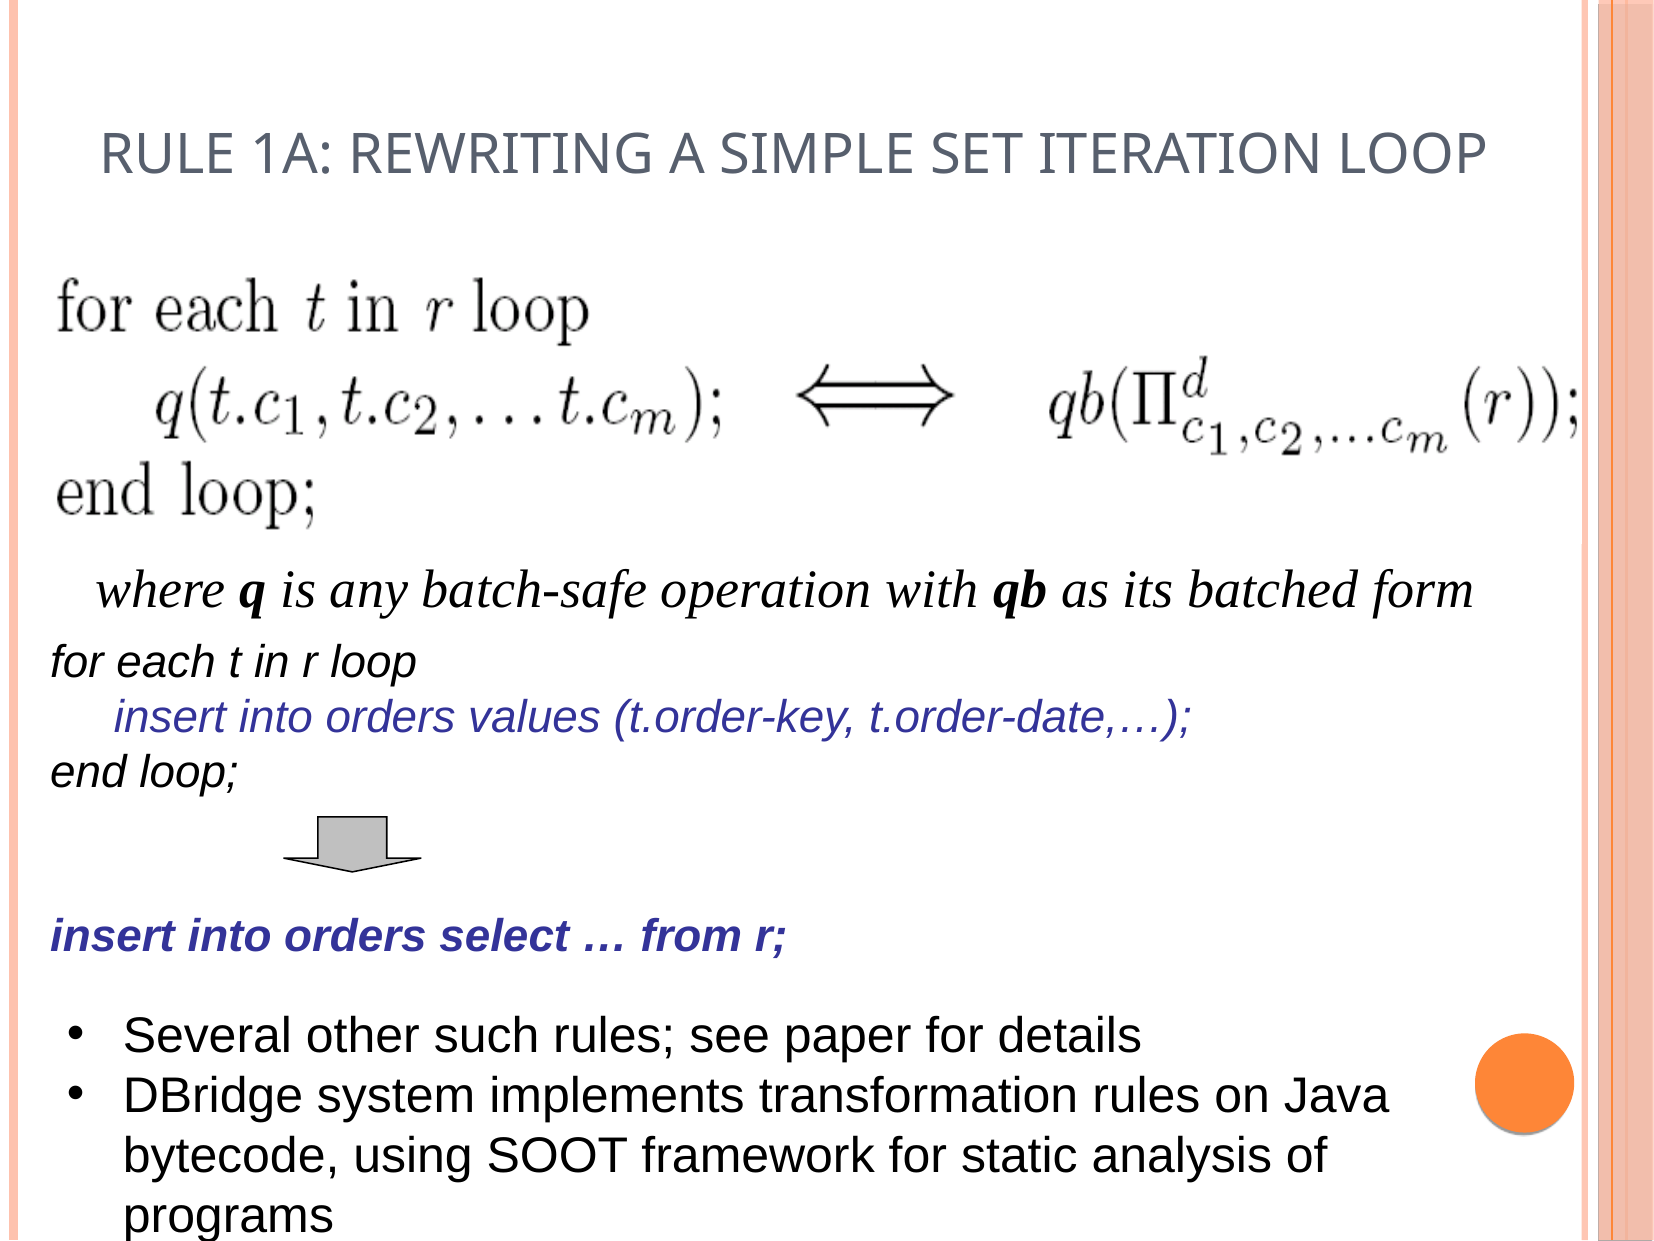

# Rule 1A: Rewriting a Simple Set Iteration Loop
where q is any batch-safe operation with qb as its batched form
for each t in r loop
 insert into orders values (t.order-key, t.order-date,…);
end loop;
insert into orders select … from r;
Several other such rules; see paper for details
DBridge system implements transformation rules on Java bytecode, using SOOT framework for static analysis of programs